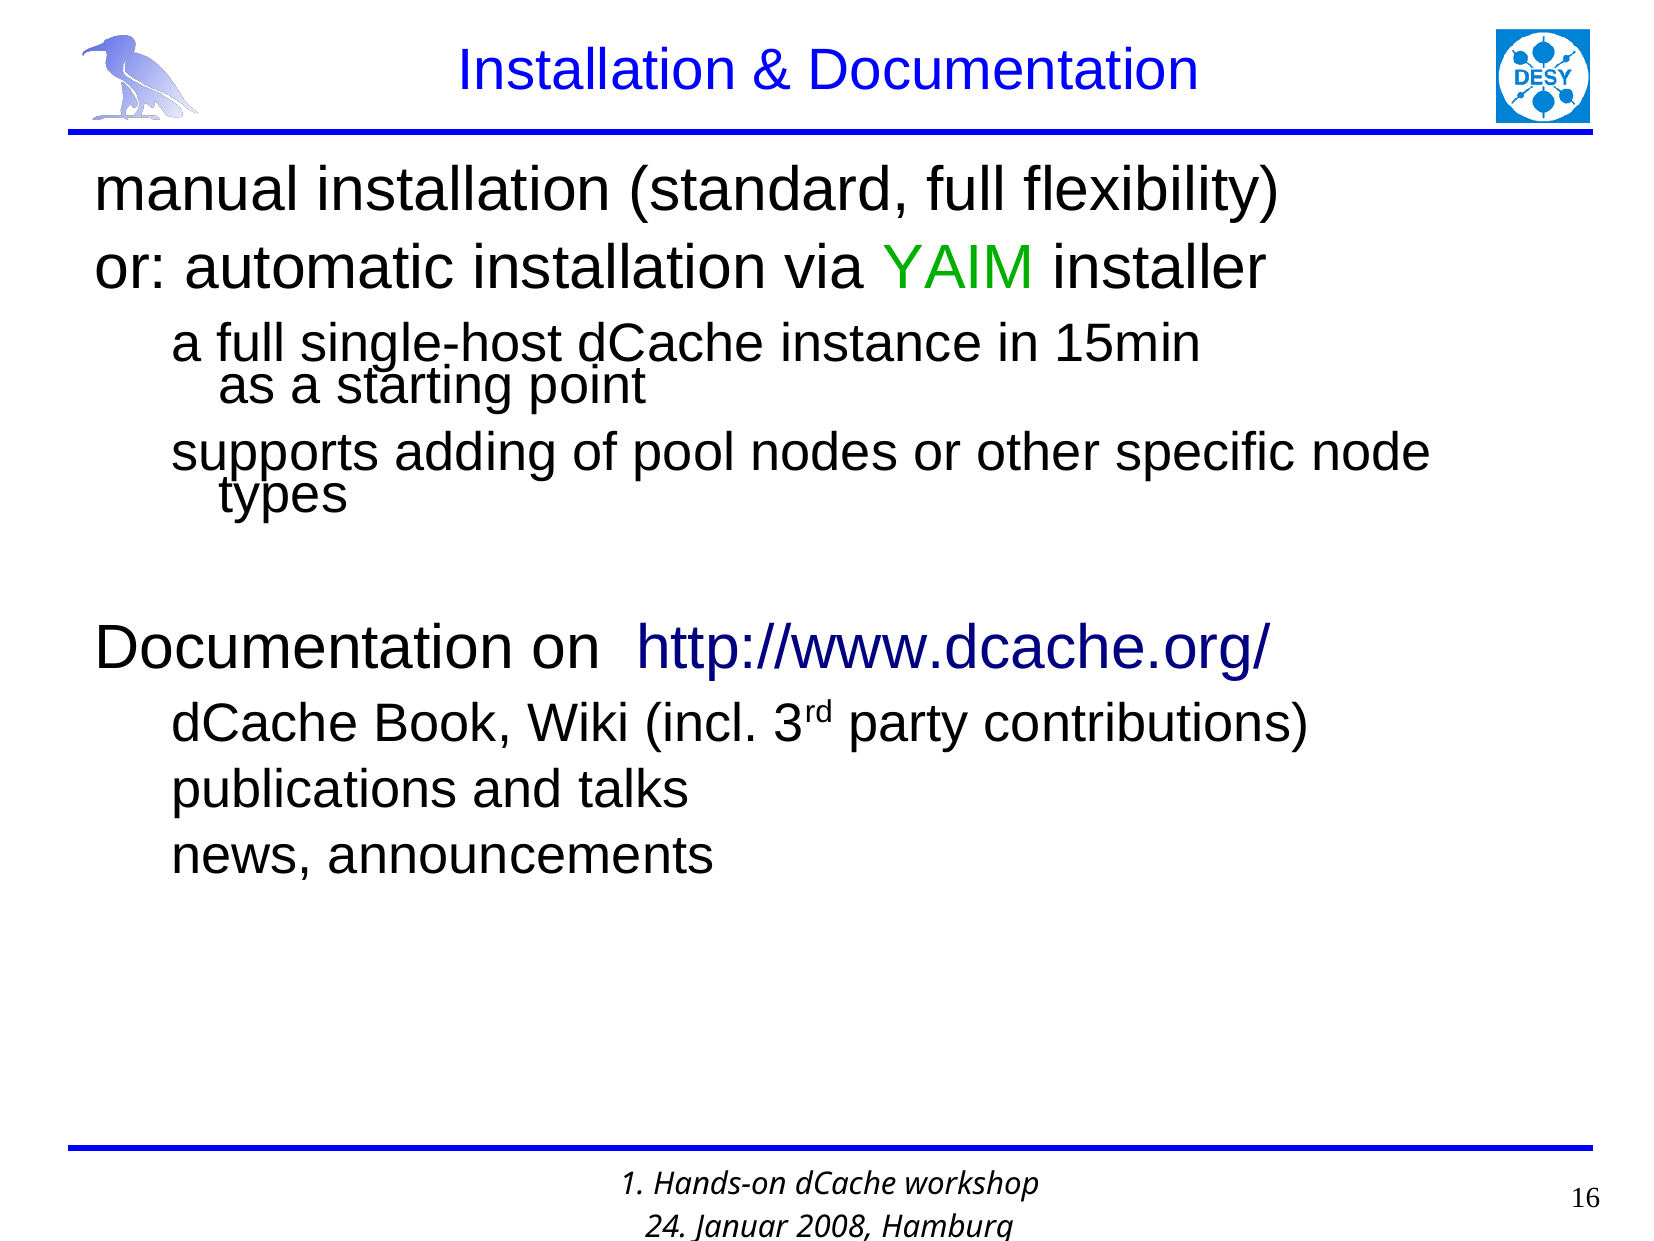

# Installation & Documentation
manual installation (standard, full flexibility)
or: automatic installation via YAIM installer
a full single-host dCache instance in 15min
as a starting point
supports adding of pool nodes or other specific node types
Documentation on http://www.dcache.org/
dCache Book, Wiki (incl. 3rd party contributions)
publications and talks
news, announcements
16